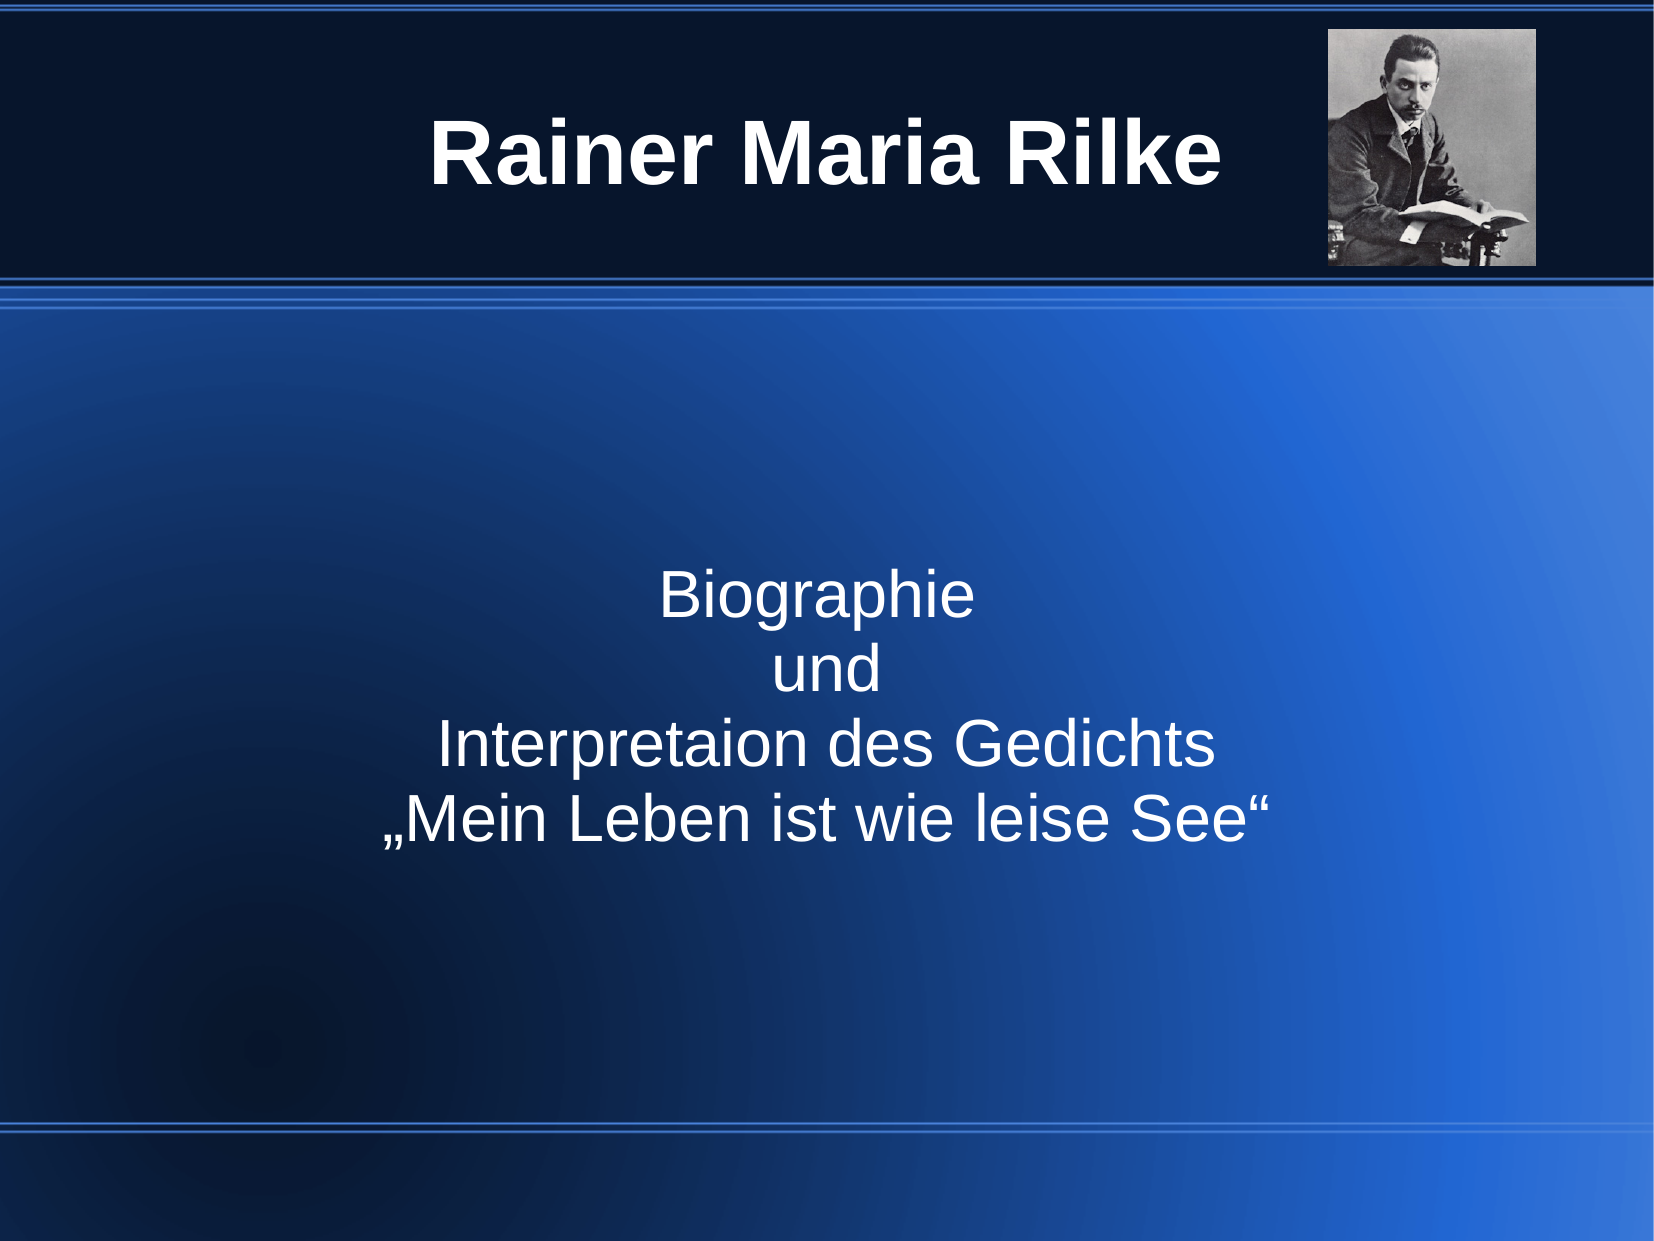

# Rainer Maria Rilke
Biographie
und
Interpretaion des Gedichts
„Mein Leben ist wie leise See“